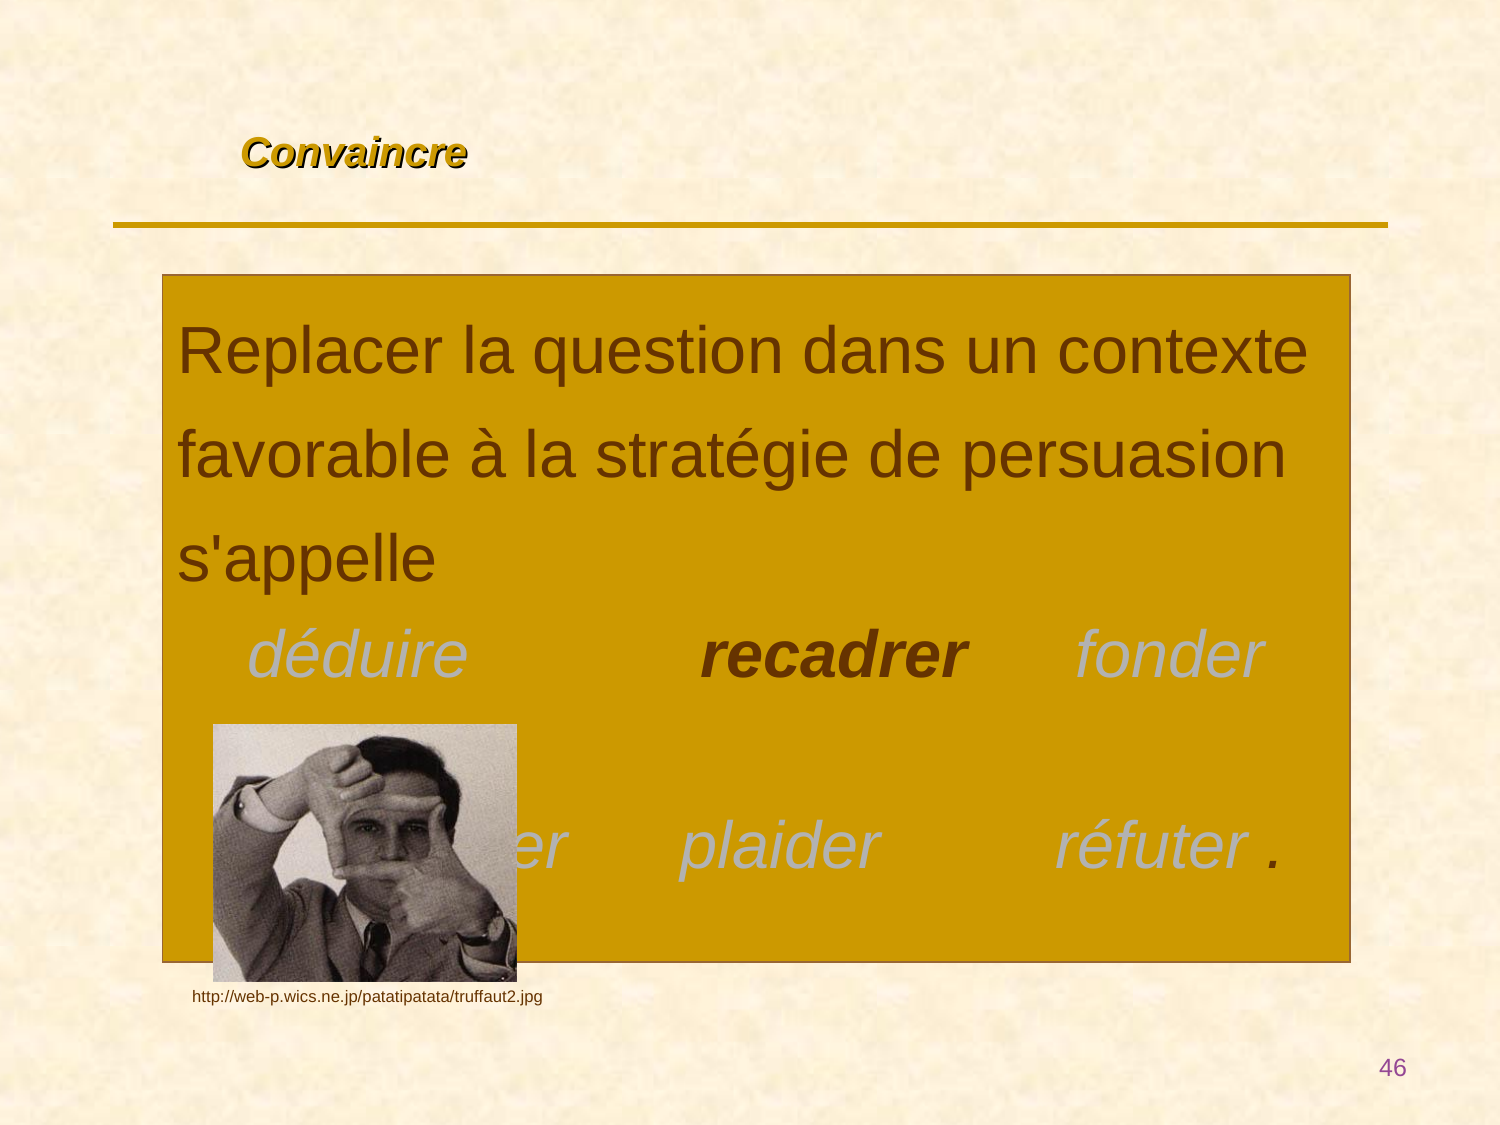

Convaincre
Replacer la question dans un contexte favorable à la stratégie de persuasion s'appelle
déduire	recadrer	fonder
argumenter	plaider		réfuter .
http://web-p.wics.ne.jp/patatipatata/truffaut2.jpg
46